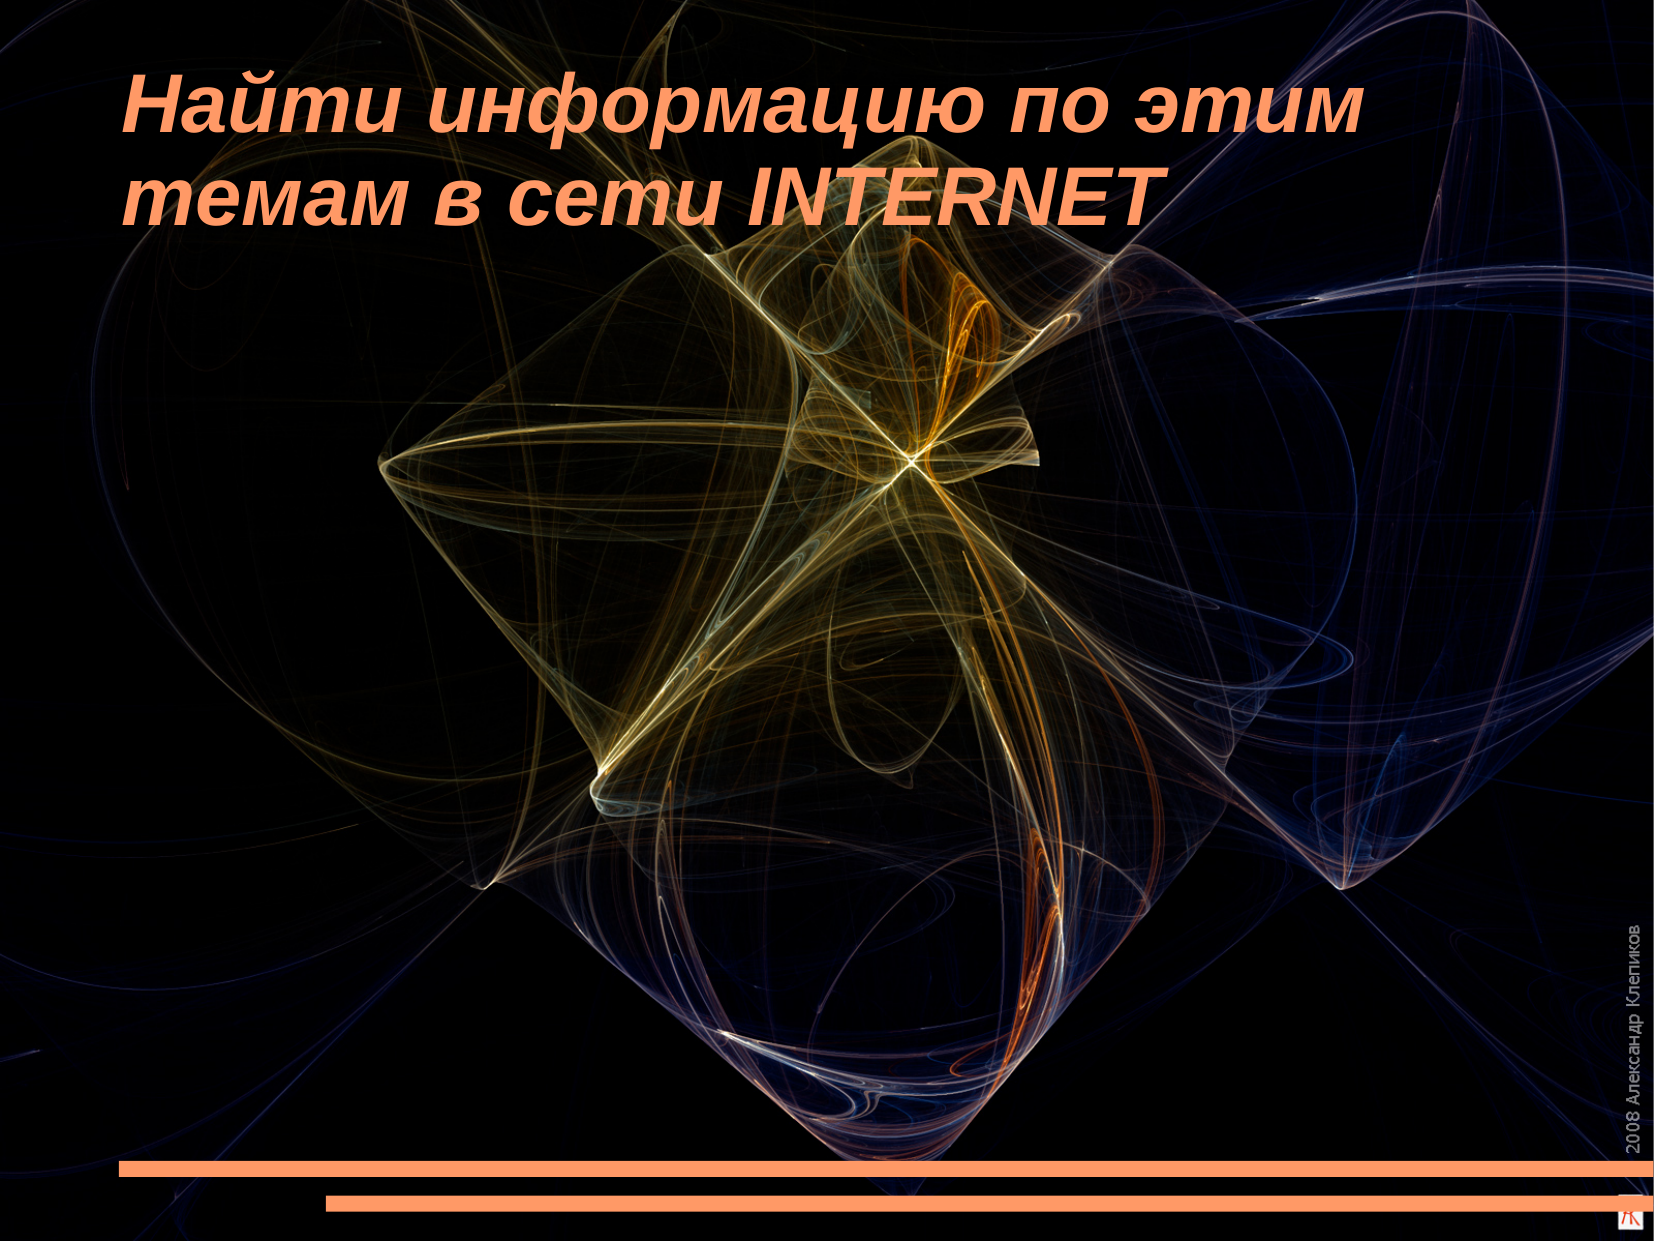

# Найти информацию по этим темам в сети INTERNET